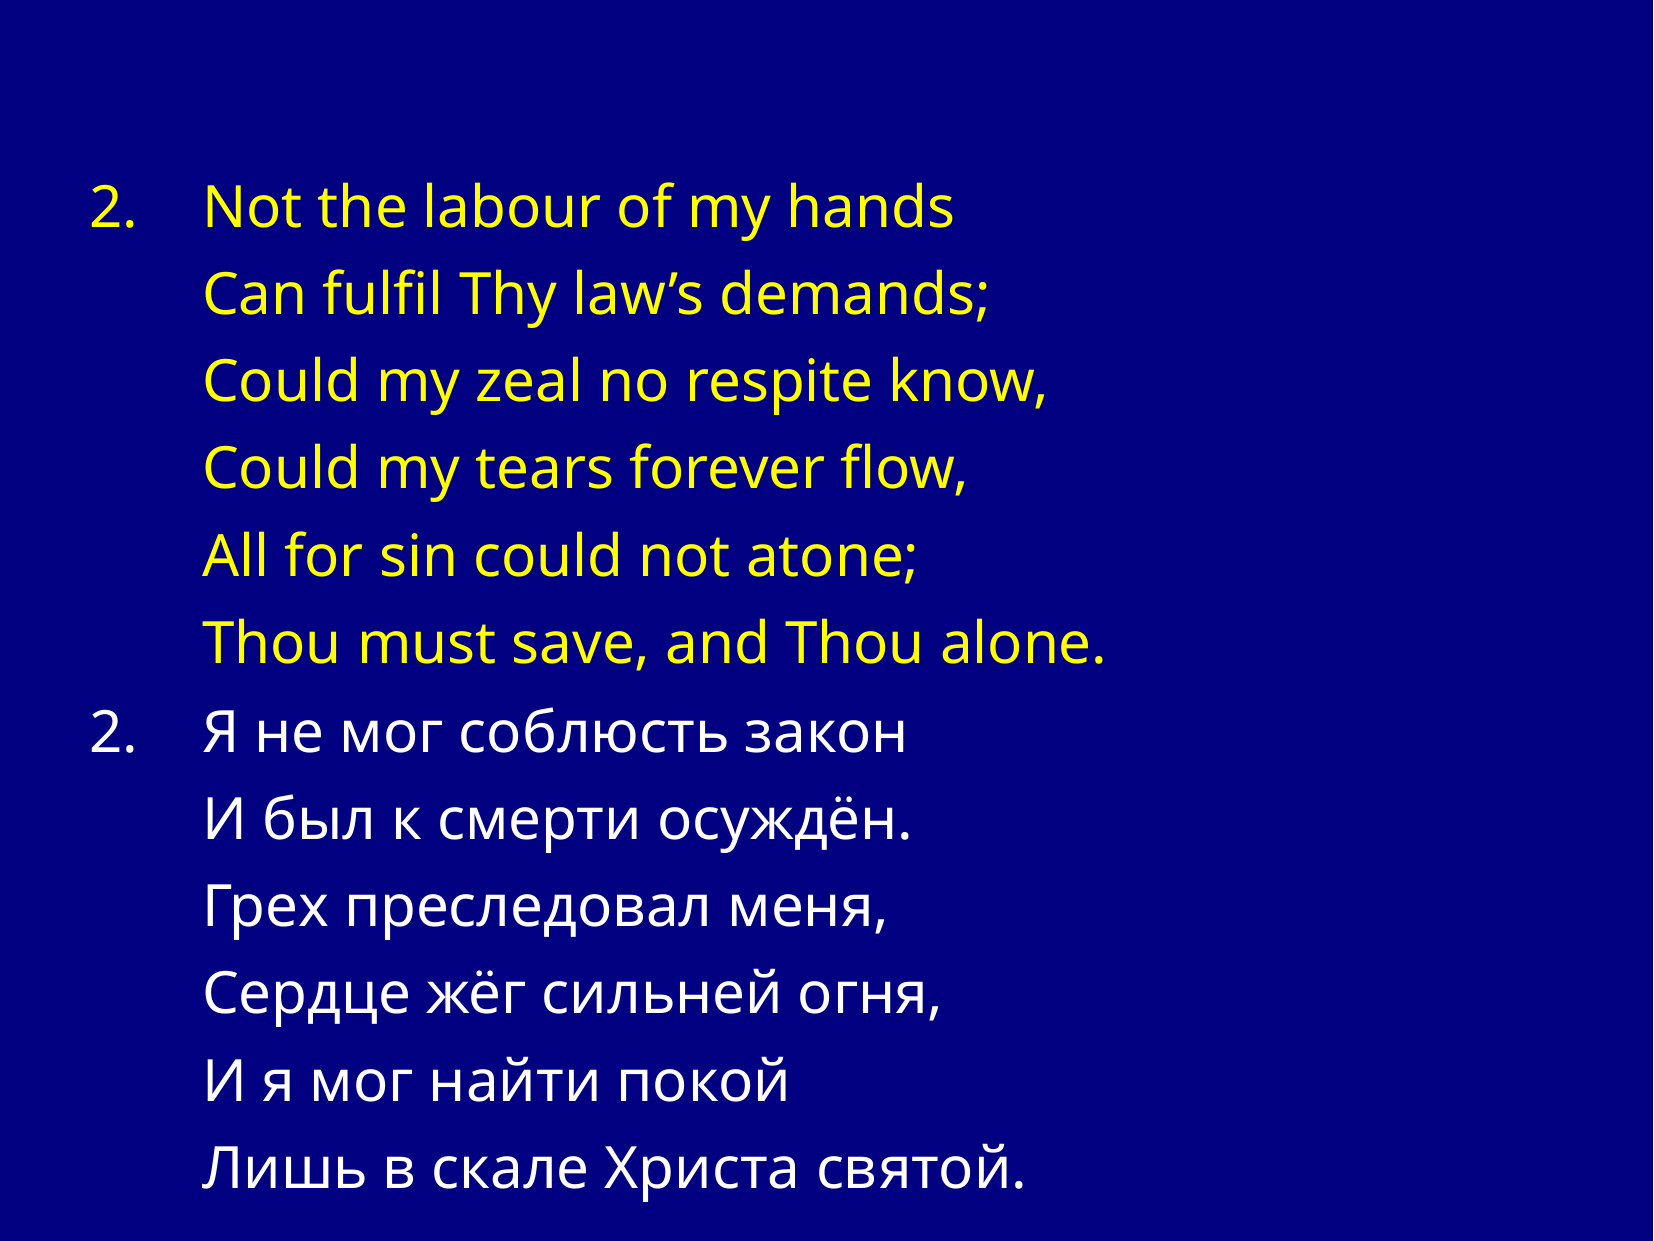

2.	Not the labour of my hands
	Can fulfil Thy law’s demands;
	Could my zeal no respite know,
	Could my tears forever flow,
	All for sin could not atone;
	Thou must save, and Thou alone.
2.	Я не мог соблюсть закон
	И был к смерти осуждён.
	Грех преследовал меня,
	Сердце жёг сильней огня,
	И я мог найти покой
	Лишь в скале Христа святой.